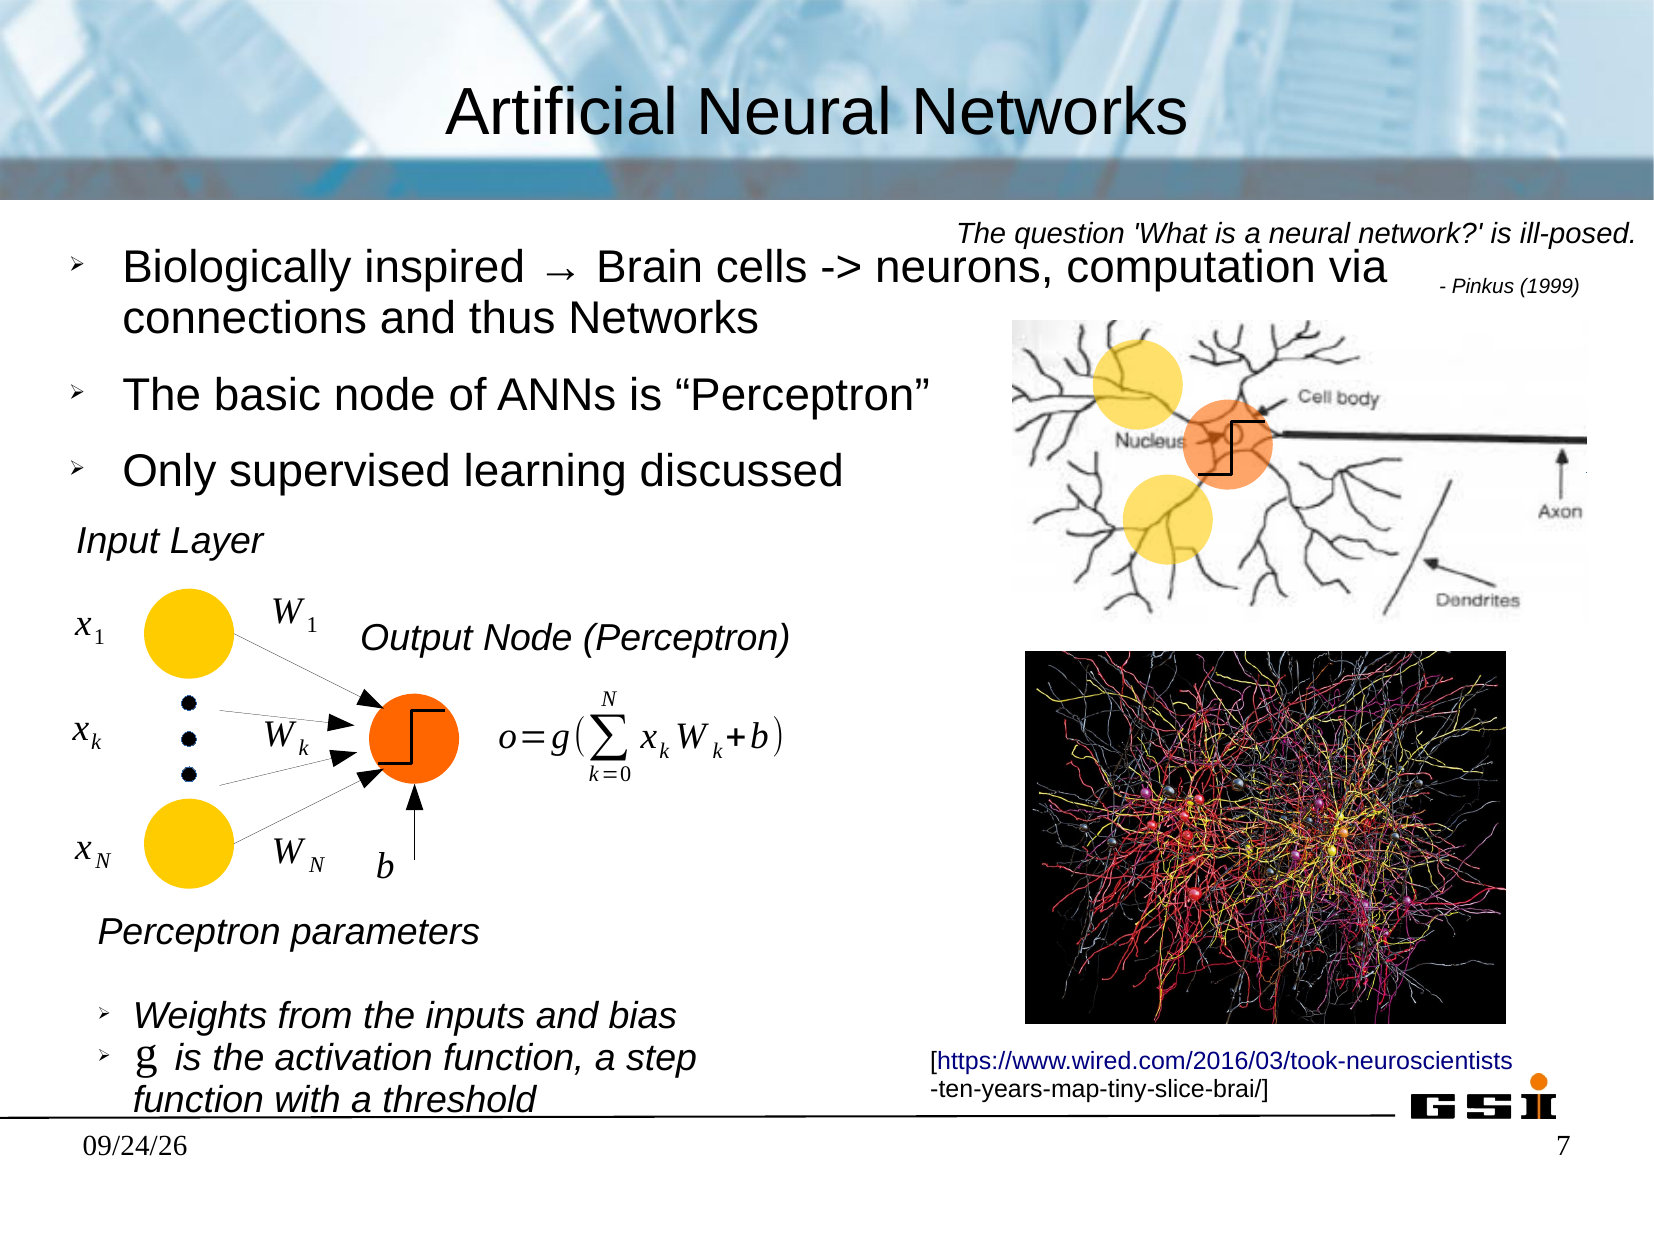

# Artificial Neural Networks
The question 'What is a neural network?' is ill-posed.
                                                            - Pinkus (1999)
Biologically inspired → Brain cells -> neurons, computation via connections and thus Networks
The basic node of ANNs is “Perceptron”
Only supervised learning discussed
Input Layer
Output Node (Perceptron)
Perceptron parameters
Weights from the inputs and bias
 is the activation function, a step function with a threshold
[https://www.wired.com/2016/03/took-neuroscientists
-ten-years-map-tiny-slice-brai/]
7